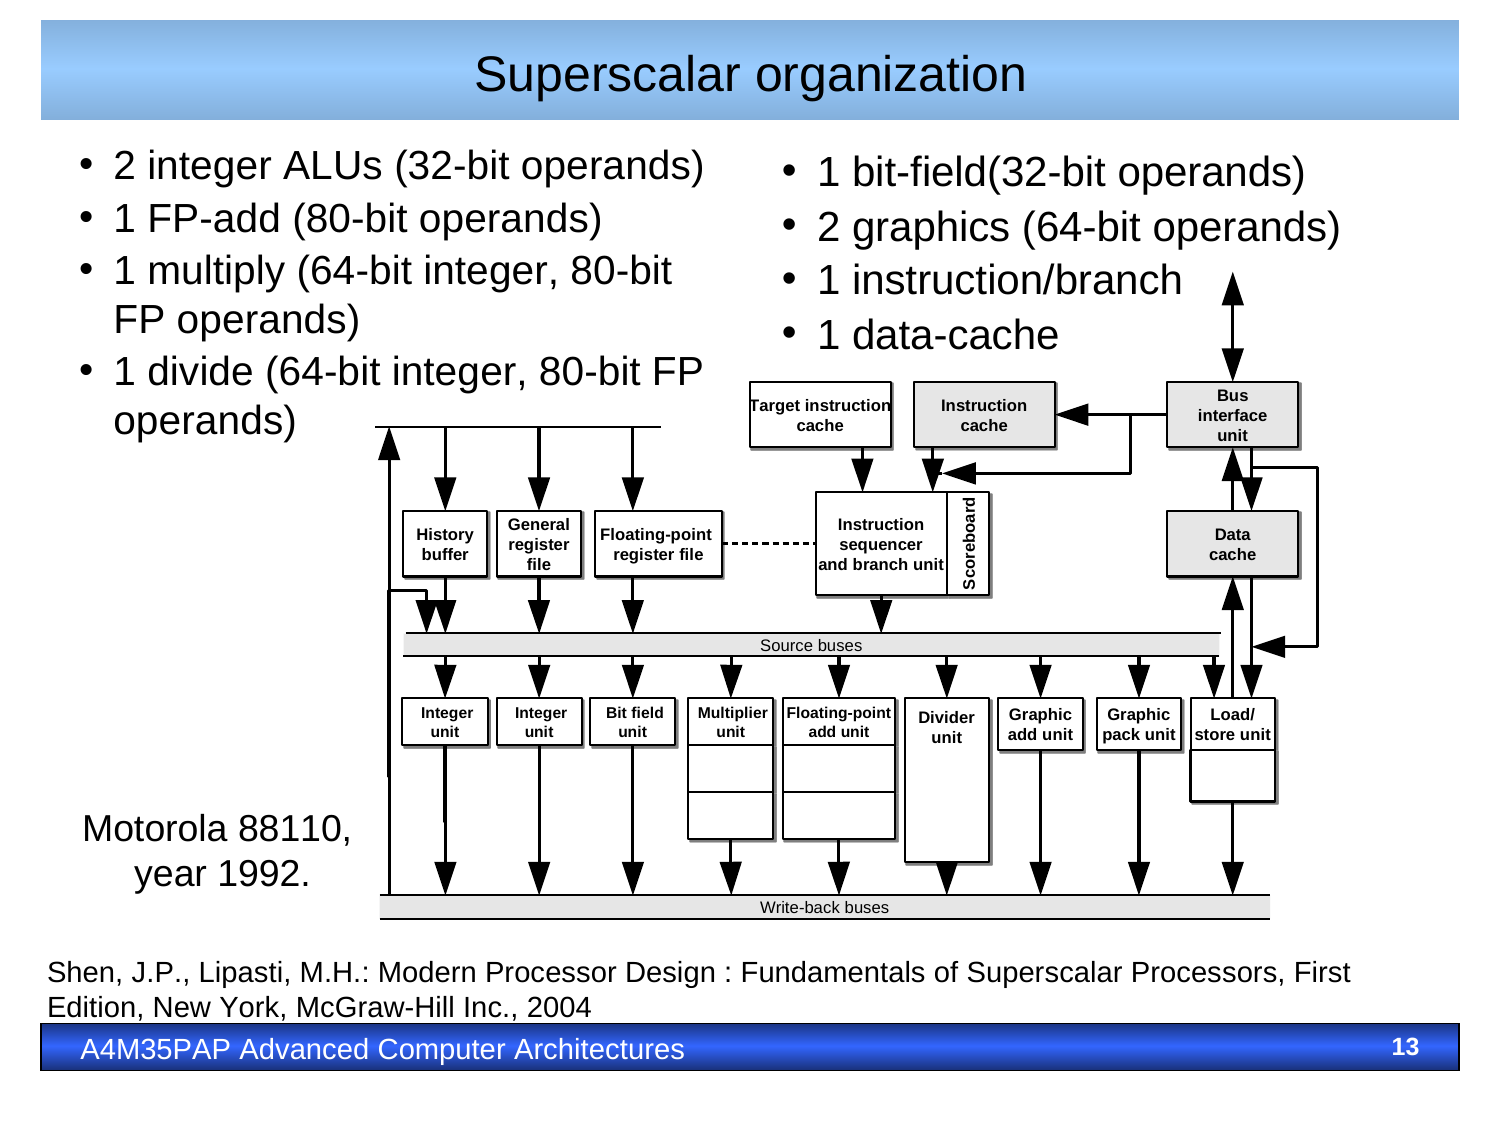

#
Superscalar organization
2 integer ALUs (32-bit operands)
1 FP-add (80-bit operands)
1 multiply (64-bit integer, 80-bit FP operands)
1 divide (64-bit integer, 80-bit FP operands)
1 bit-field(32-bit operands)
2 graphics (64-bit operands)
1 instruction/branch
1 data-cache
Instruction
cache
Target instruction
cache
Bus
interface
unit
Instruction
sequencer
and branch unit
History
buffer
General
register
file
Floating-point
register file
Data
cache
Scoreboard
Source buses
 Integer
unit
 Integer
unit
 Bit field
unit
 Multiplier
unit
Floating-point
add unit
Divider
unit
Graphic
add unit
Graphic
pack unit
Load/
store unit
Motorola 88110,
 year 1992.
Write-back buses
Shen, J.P., Lipasti, M.H.: Modern Processor Design : Fundamentals of Superscalar Processors, First Edition, New York, McGraw-Hill Inc., 2004
13